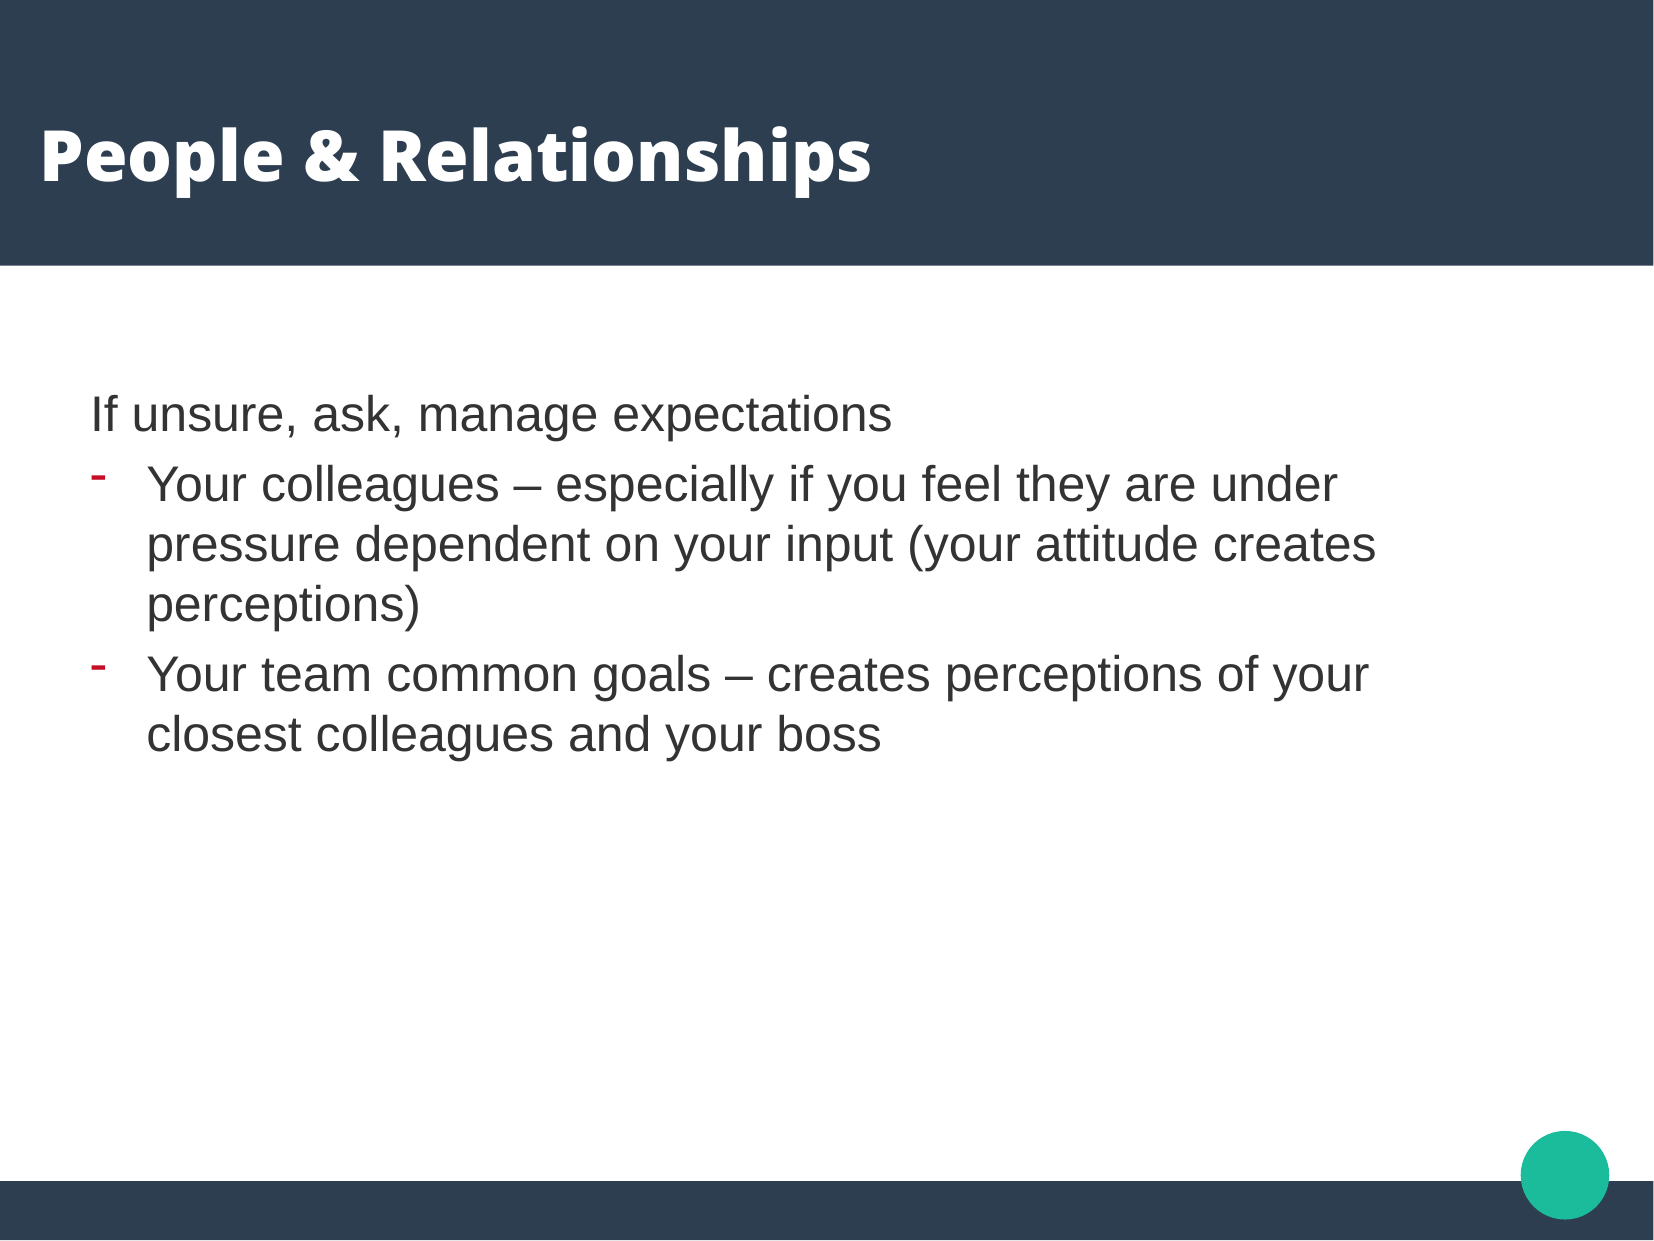

# People & Relationships
If unsure, ask, manage expectations
Your colleagues – especially if you feel they are under pressure dependent on your input (your attitude creates perceptions)
Your team common goals – creates perceptions of your closest colleagues and your boss